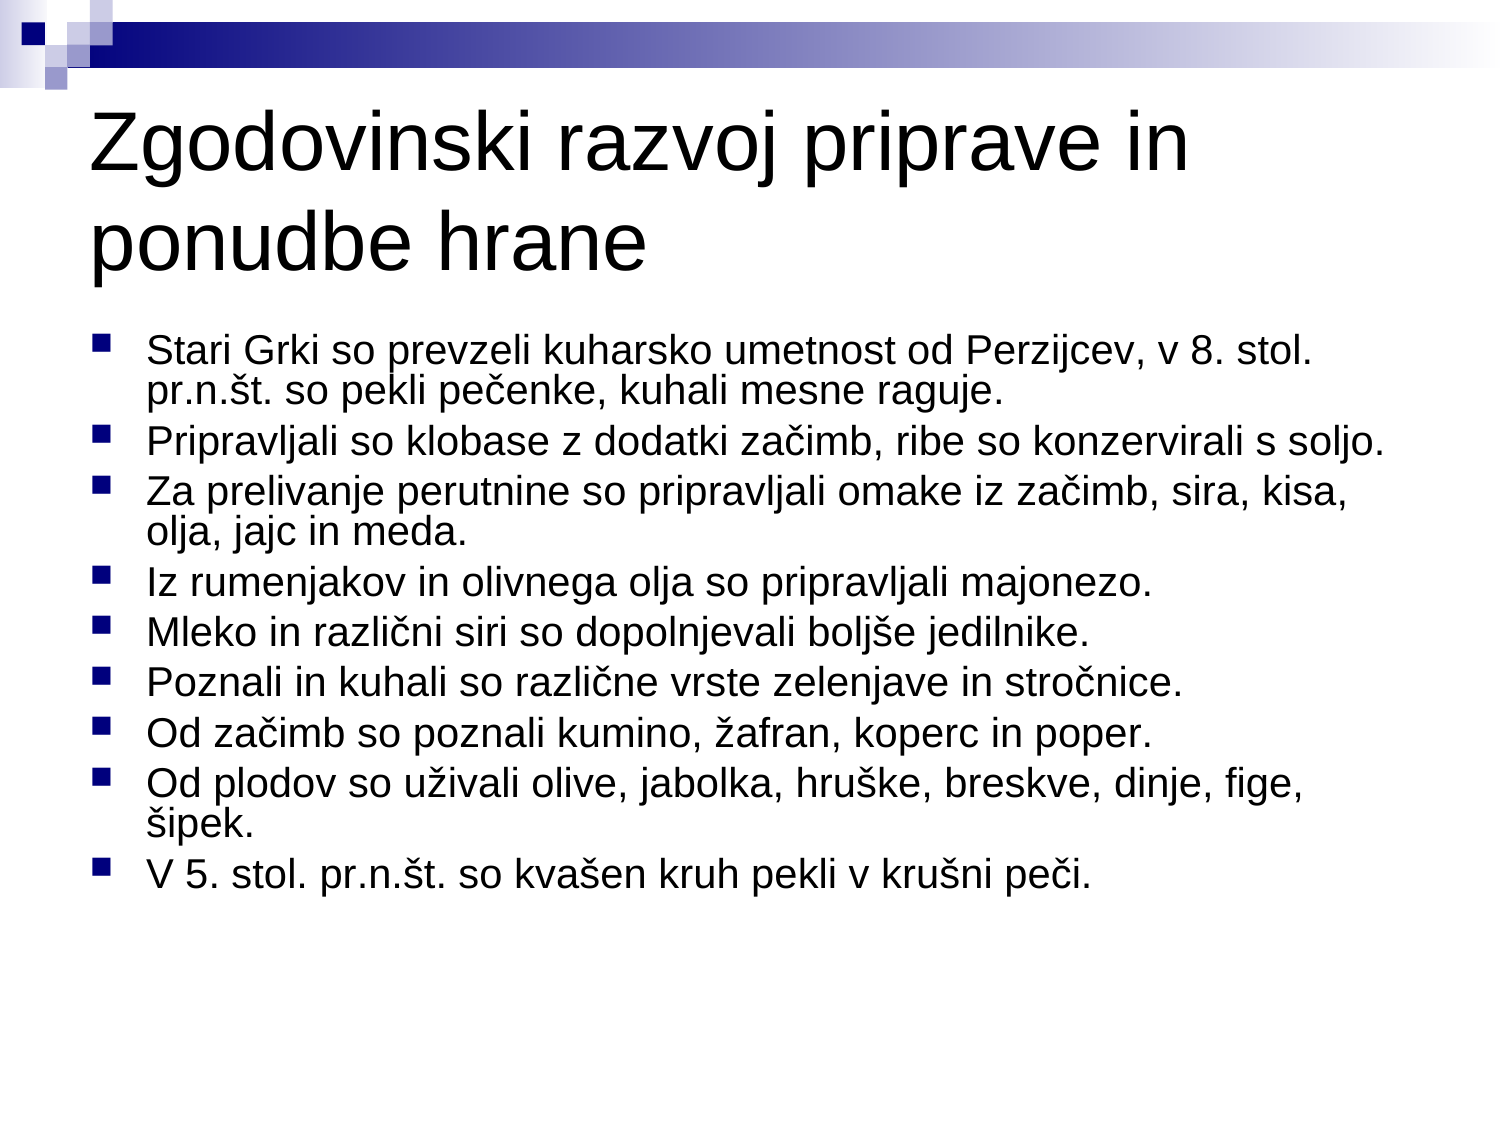

# Zgodovinski razvoj priprave in ponudbe hrane
Stari Grki so prevzeli kuharsko umetnost od Perzijcev, v 8. stol. pr.n.št. so pekli pečenke, kuhali mesne raguje.
Pripravljali so klobase z dodatki začimb, ribe so konzervirali s soljo.
Za prelivanje perutnine so pripravljali omake iz začimb, sira, kisa, olja, jajc in meda.
Iz rumenjakov in olivnega olja so pripravljali majonezo.
Mleko in različni siri so dopolnjevali boljše jedilnike.
Poznali in kuhali so različne vrste zelenjave in stročnice.
Od začimb so poznali kumino, žafran, koperc in poper.
Od plodov so uživali olive, jabolka, hruške, breskve, dinje, fige, šipek.
V 5. stol. pr.n.št. so kvašen kruh pekli v krušni peči.